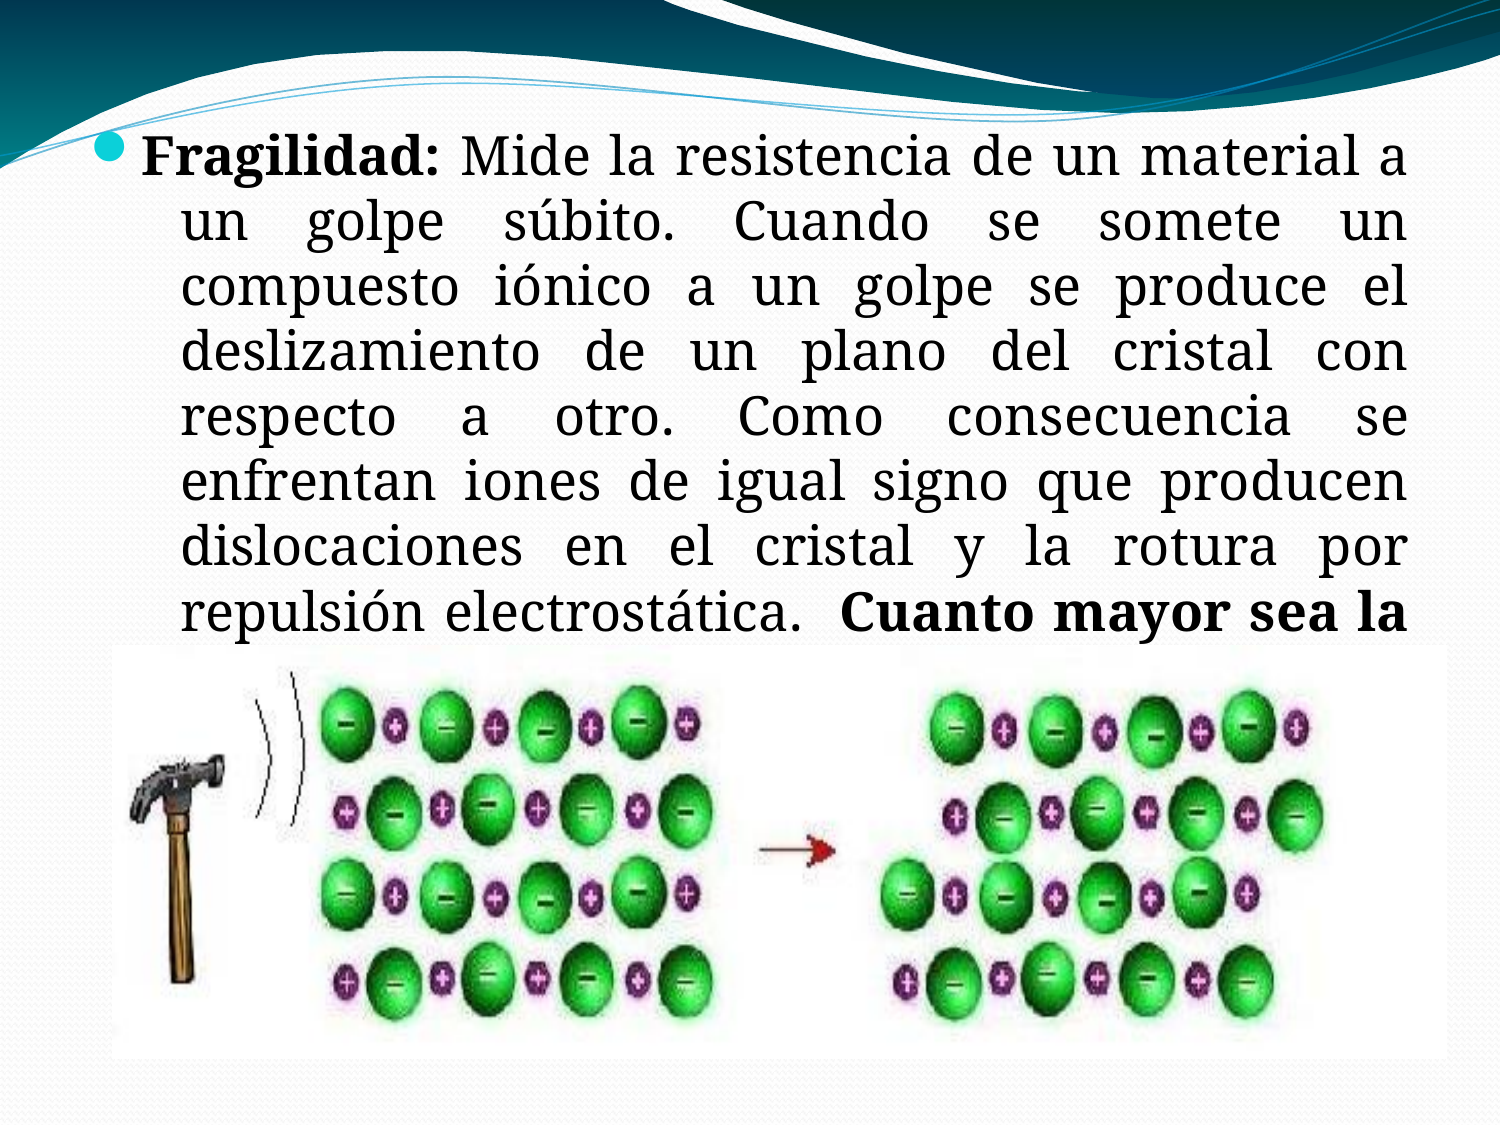

# Fragilidad: Mide la resistencia de un material a un golpe súbito. Cuando se somete un compuesto iónico a un golpe se produce el deslizamiento de un plano del cristal con respecto a otro. Como consecuencia se enfrentan iones de igual signo que producen dislocaciones en el cristal y la rotura por repulsión electrostática. Cuanto mayor sea la energía reticular, más frágil es el compuesto iónico.